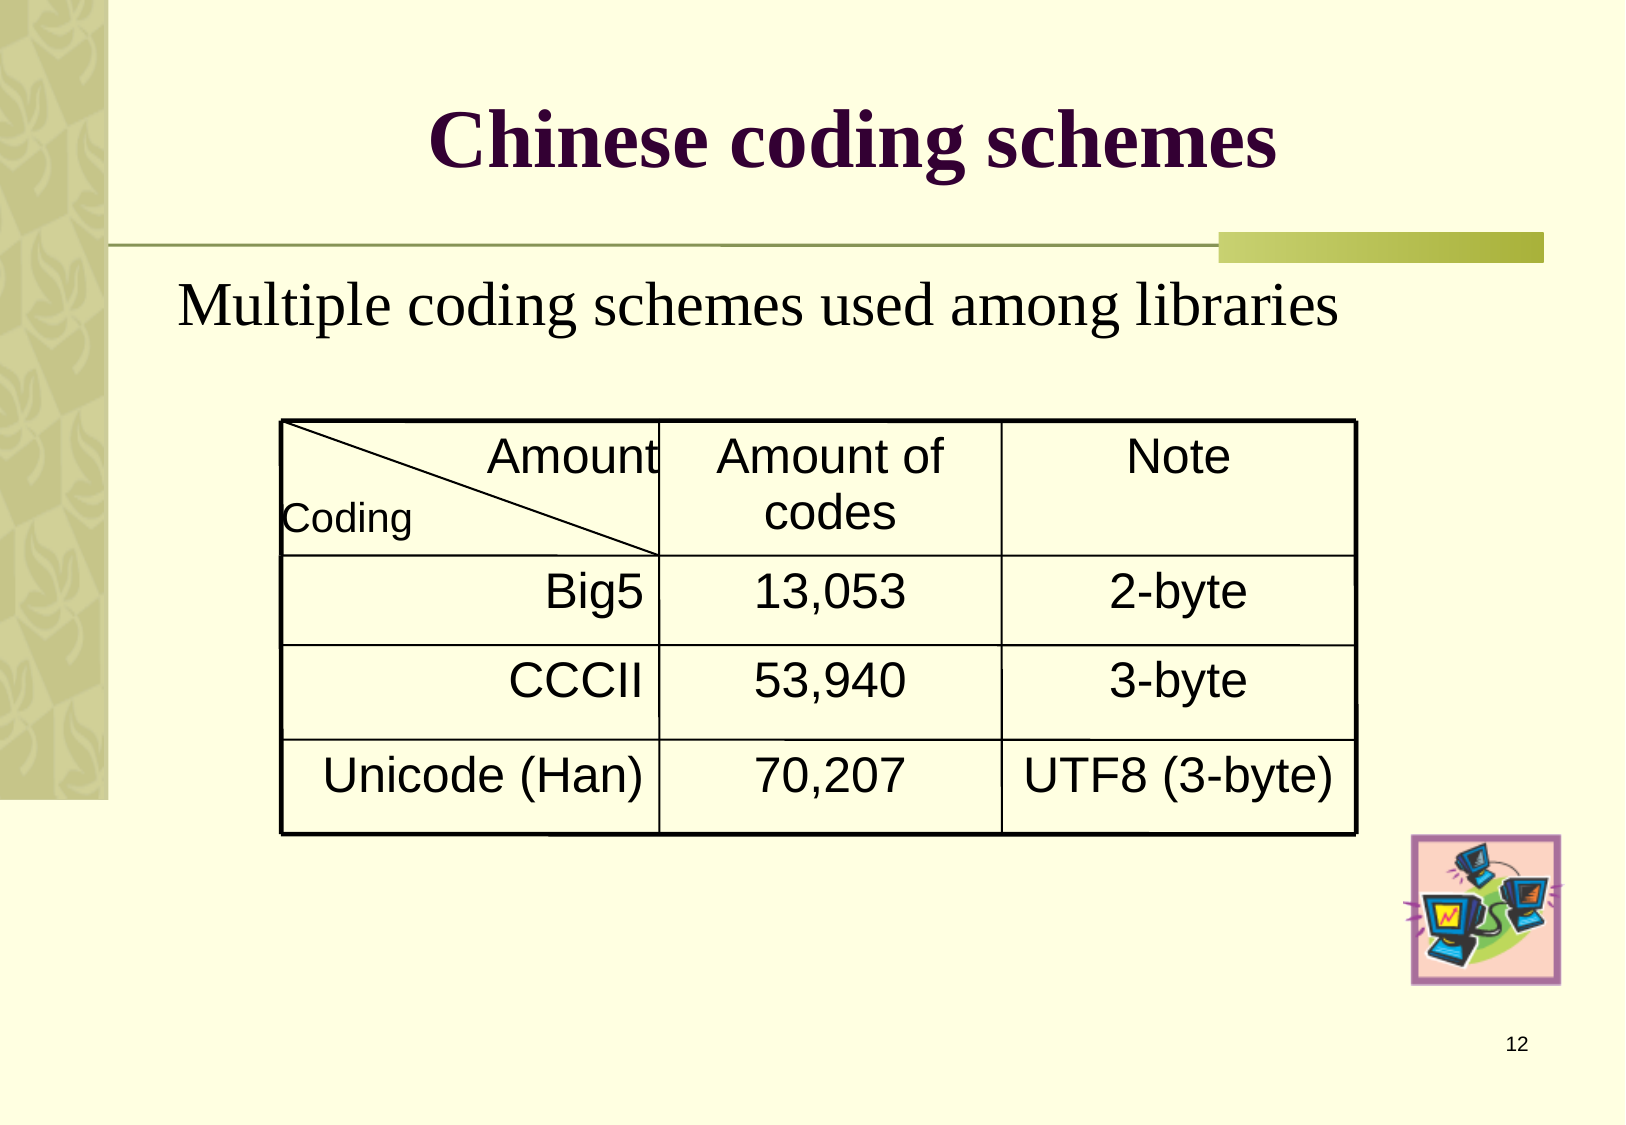

# Chinese coding schemes
Multiple coding schemes used among libraries
 Amount
Coding
Amount of codes
Note
Big5
13,053
2-byte
CCCII
53,940
3-byte
Unicode (Han)
70,207
UTF8 (3-byte)
12